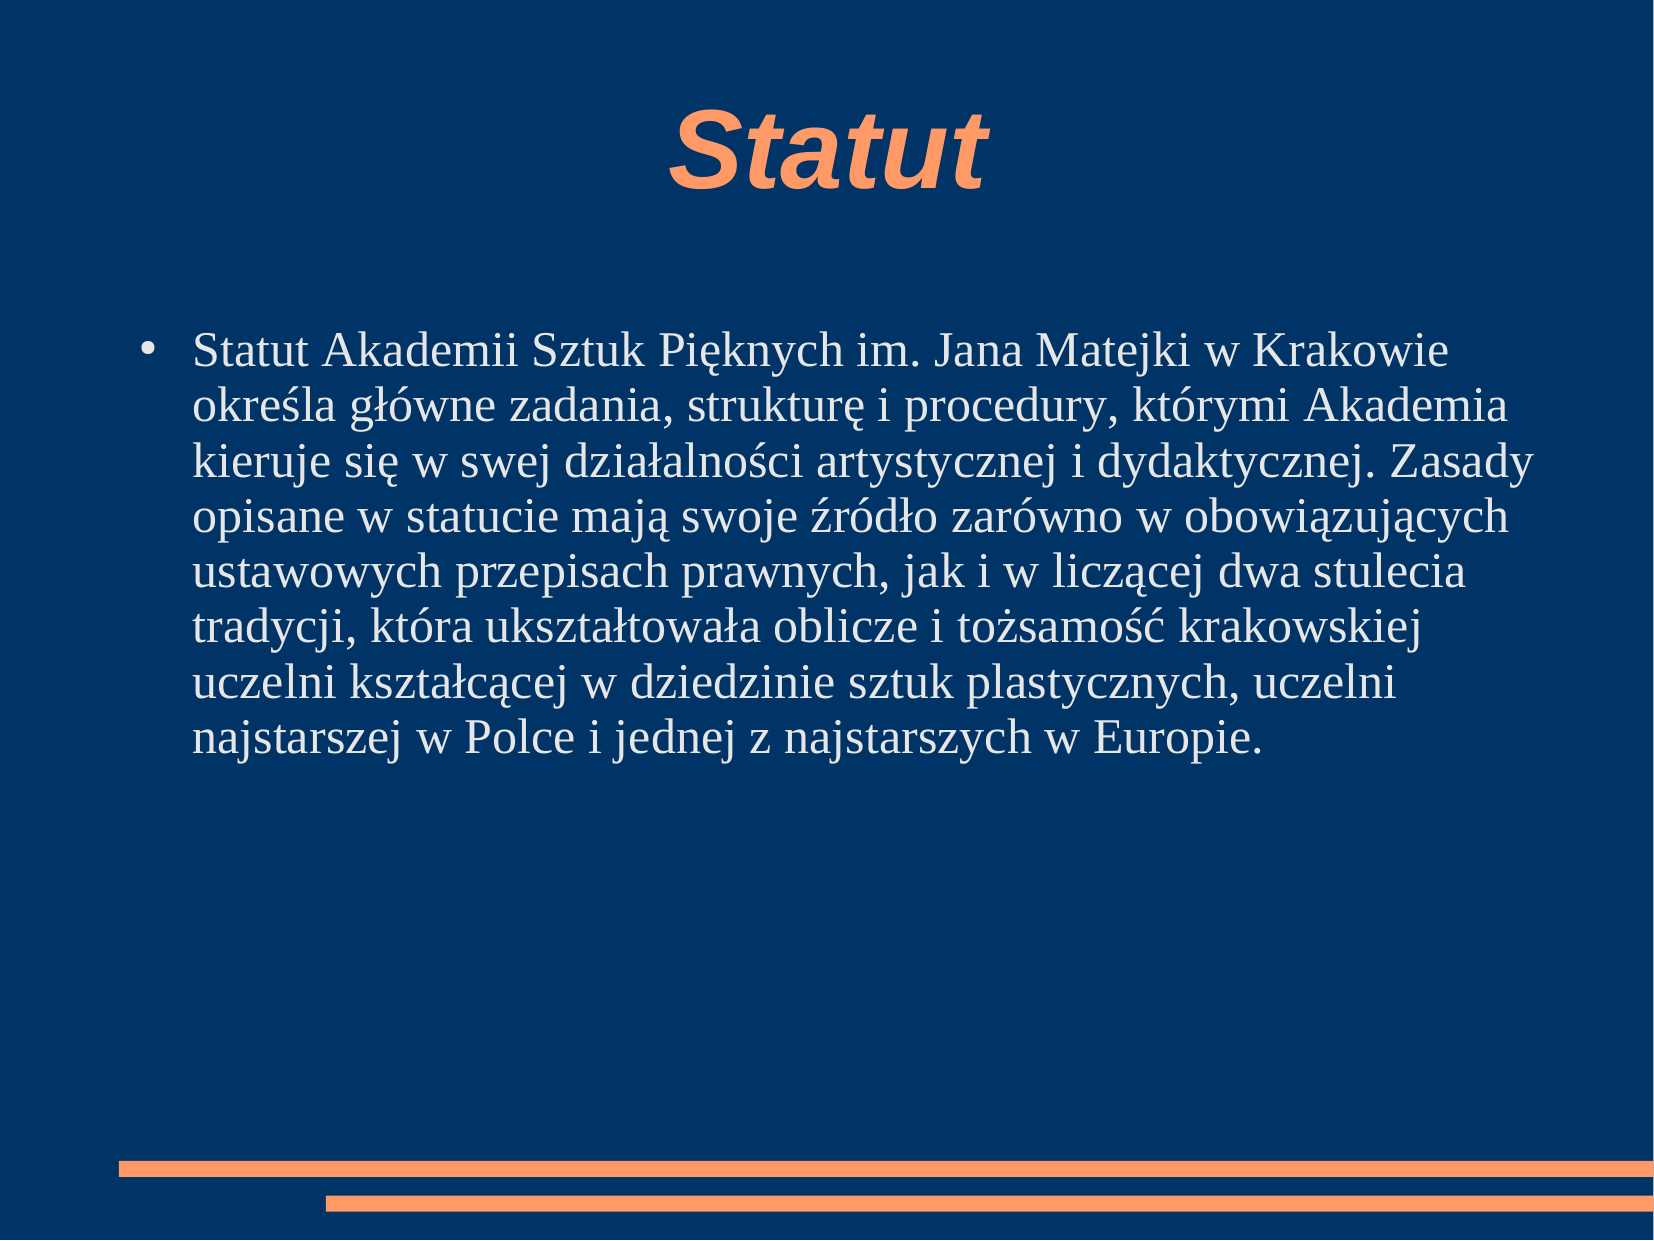

# Statut
Statut Akademii Sztuk Pięknych im. Jana Matejki w Krakowie określa główne zadania, strukturę i procedury, którymi Akademia kieruje się w swej działalności artystycznej i dydaktycznej. Zasady opisane w statucie mają swoje źródło zarówno w obowiązujących ustawowych przepisach prawnych, jak i w liczącej dwa stulecia tradycji, która ukształtowała oblicze i tożsamość krakowskiej uczelni kształcącej w dziedzinie sztuk plastycznych, uczelni najstarszej w Polce i jednej z najstarszych w Europie.